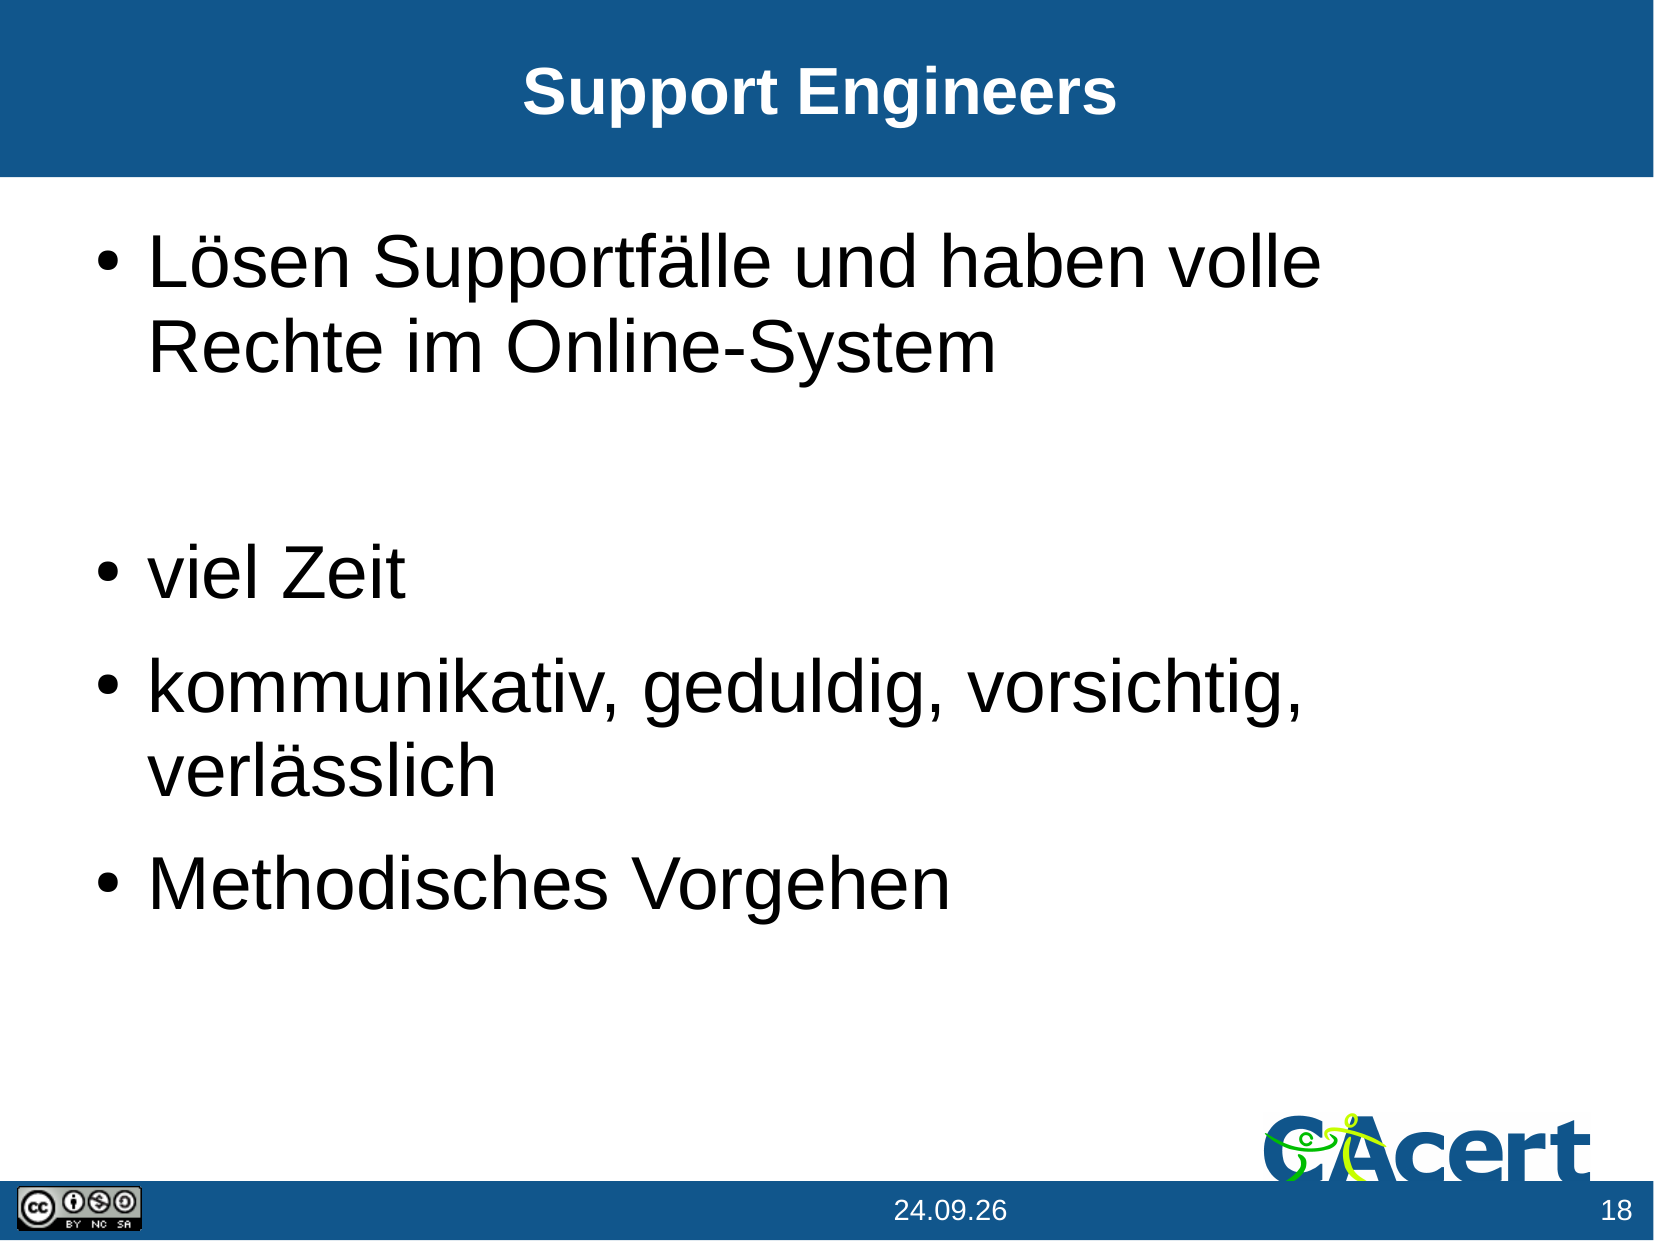

# Support Engineers
Lösen Supportfälle und haben volle Rechte im Online-System
viel Zeit
kommunikativ, geduldig, vorsichtig, verlässlich
Methodisches Vorgehen